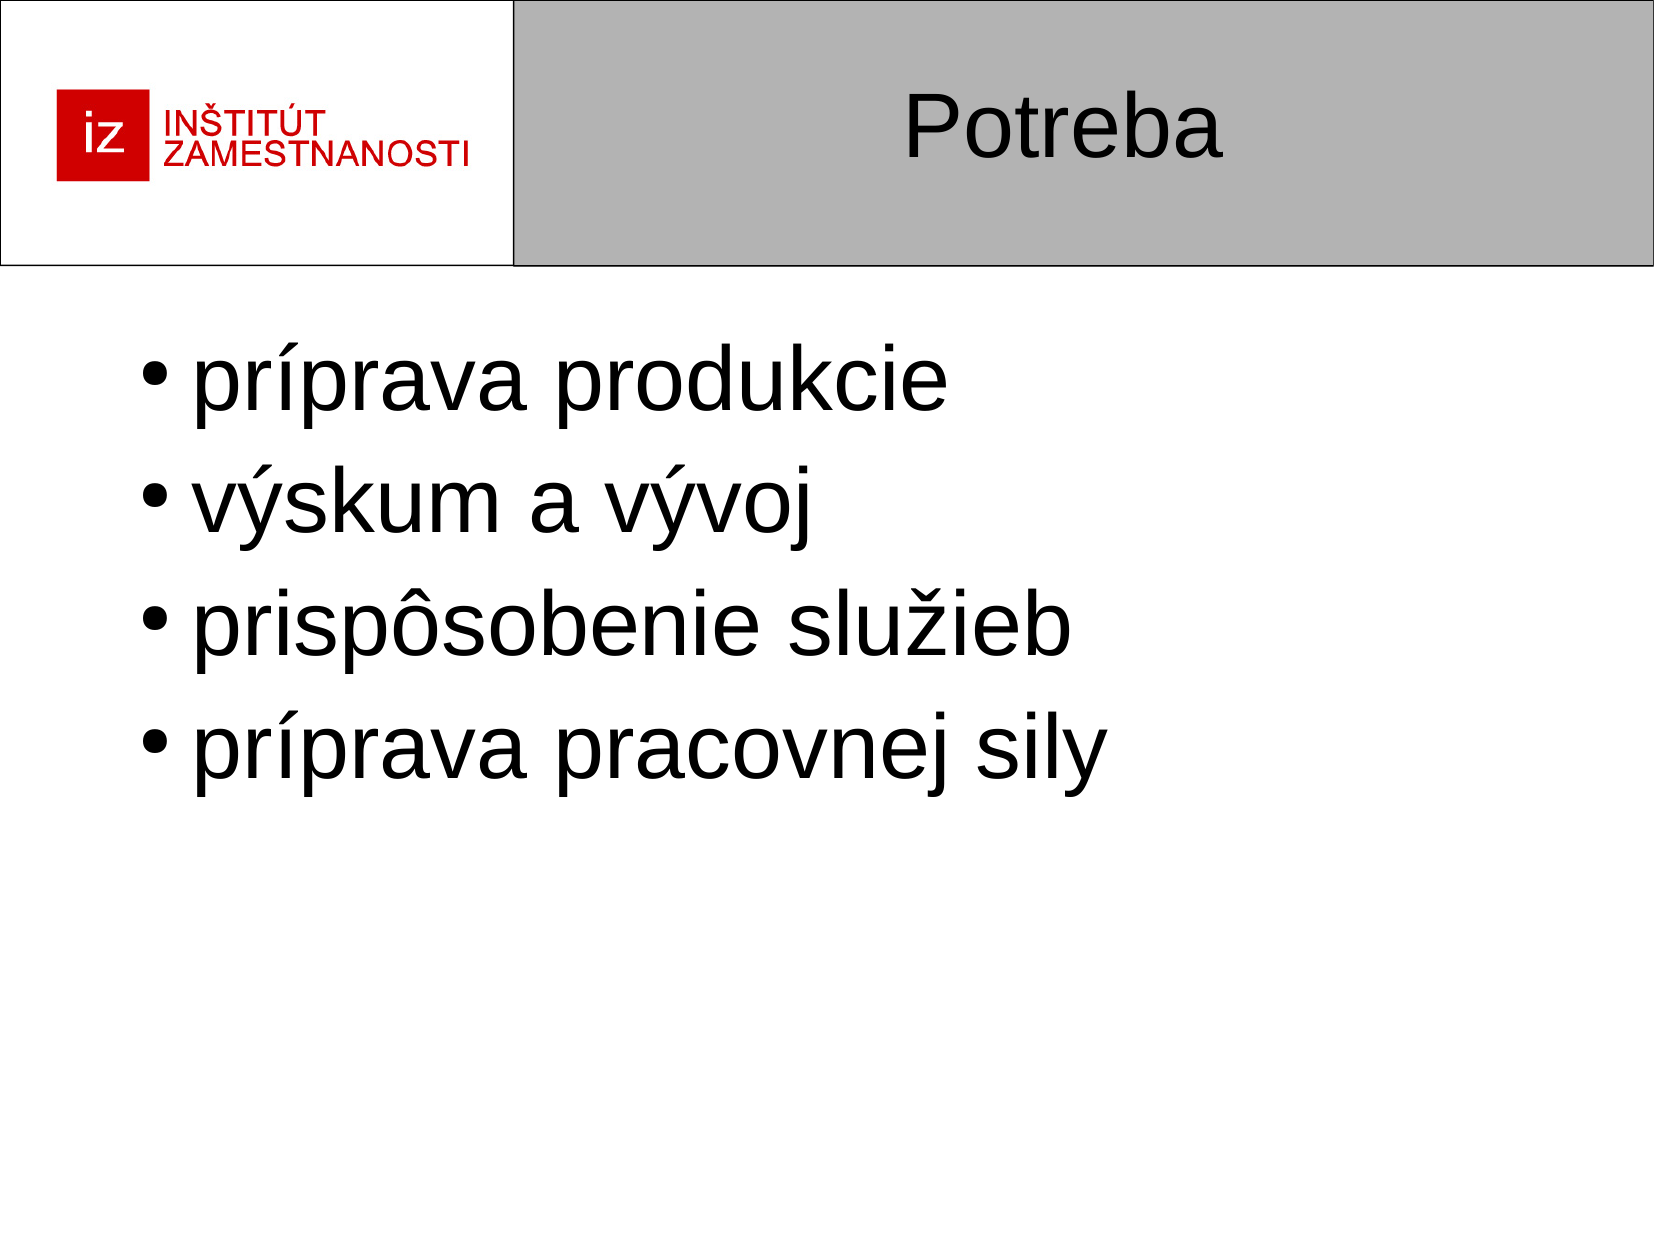

# Potreba
príprava produkcie
výskum a vývoj
prispôsobenie služieb
príprava pracovnej sily